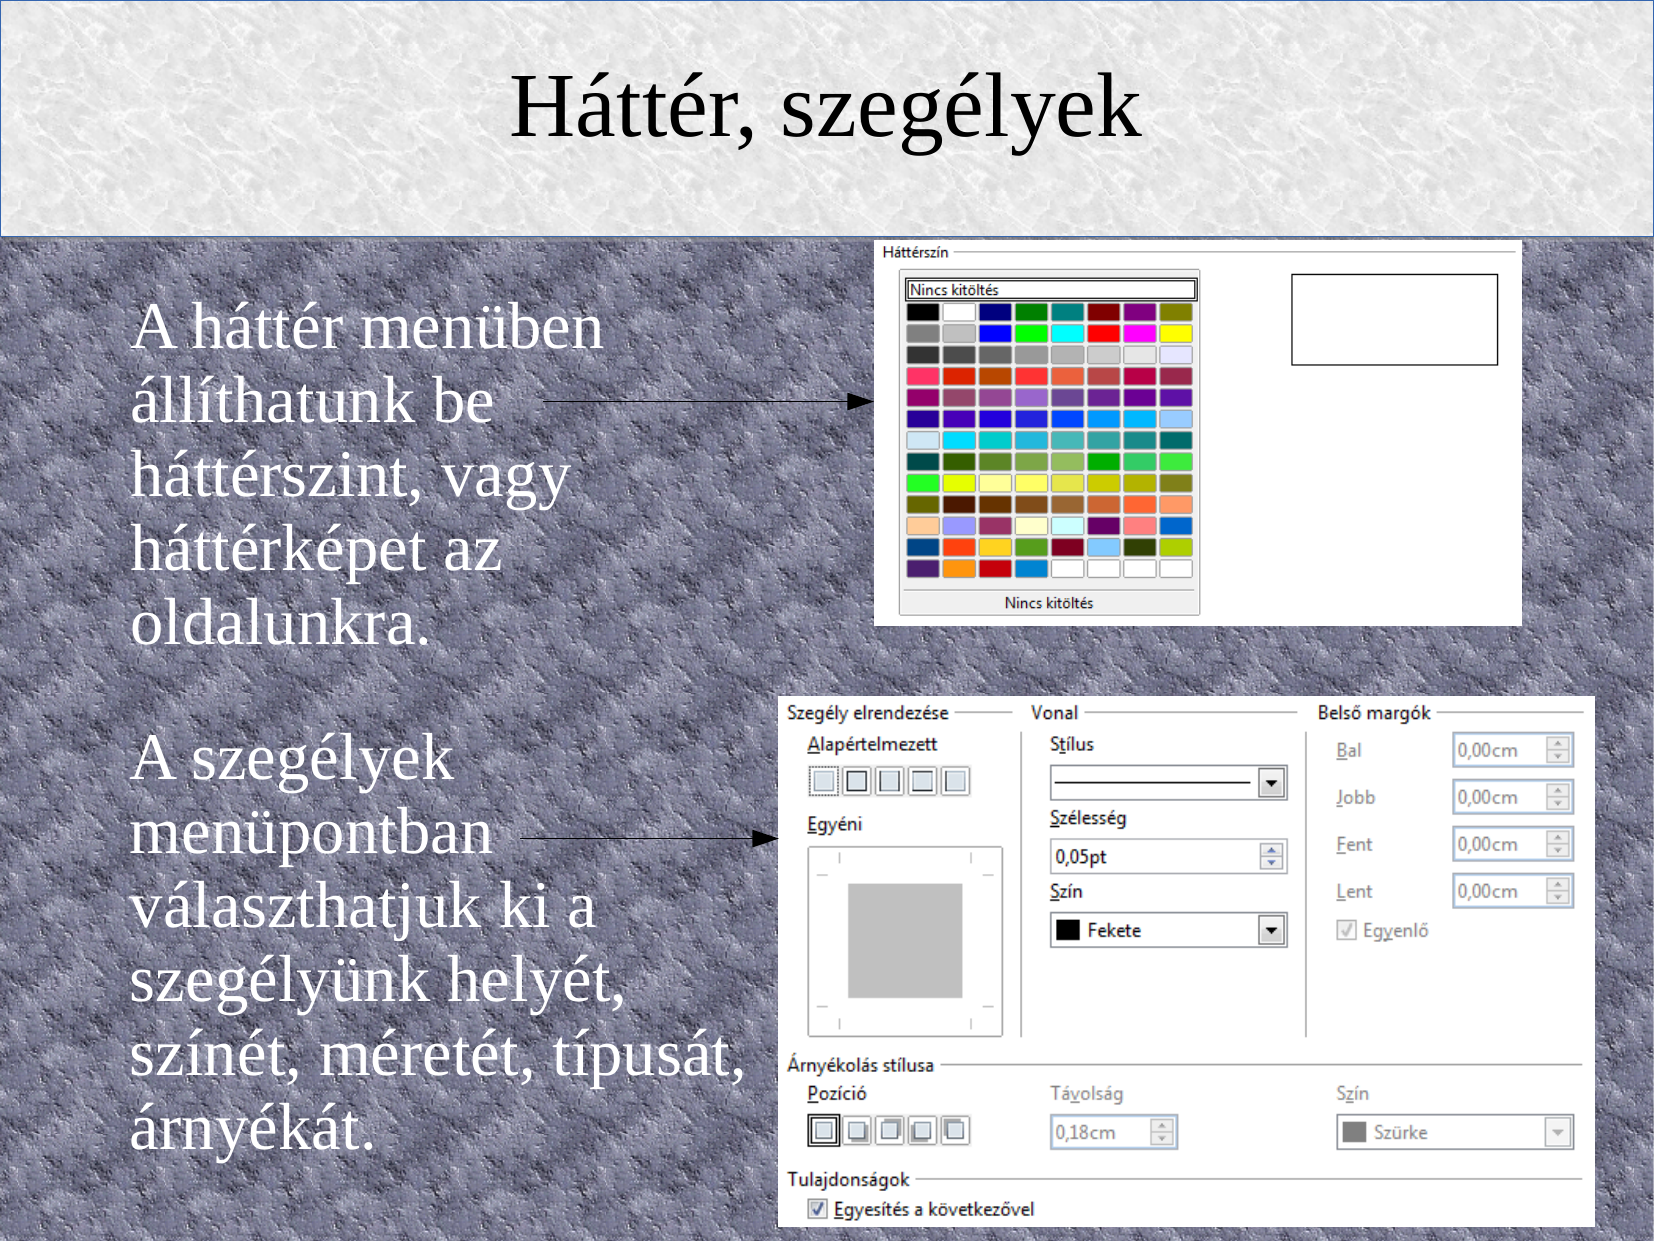

# Háttér, szegélyek
A háttér menüben állíthatunk be háttérszint, vagy háttérképet az oldalunkra.
A szegélyek menüpontban választhatjuk ki a szegélyünk helyét, színét, méretét, típusát, árnyékát.